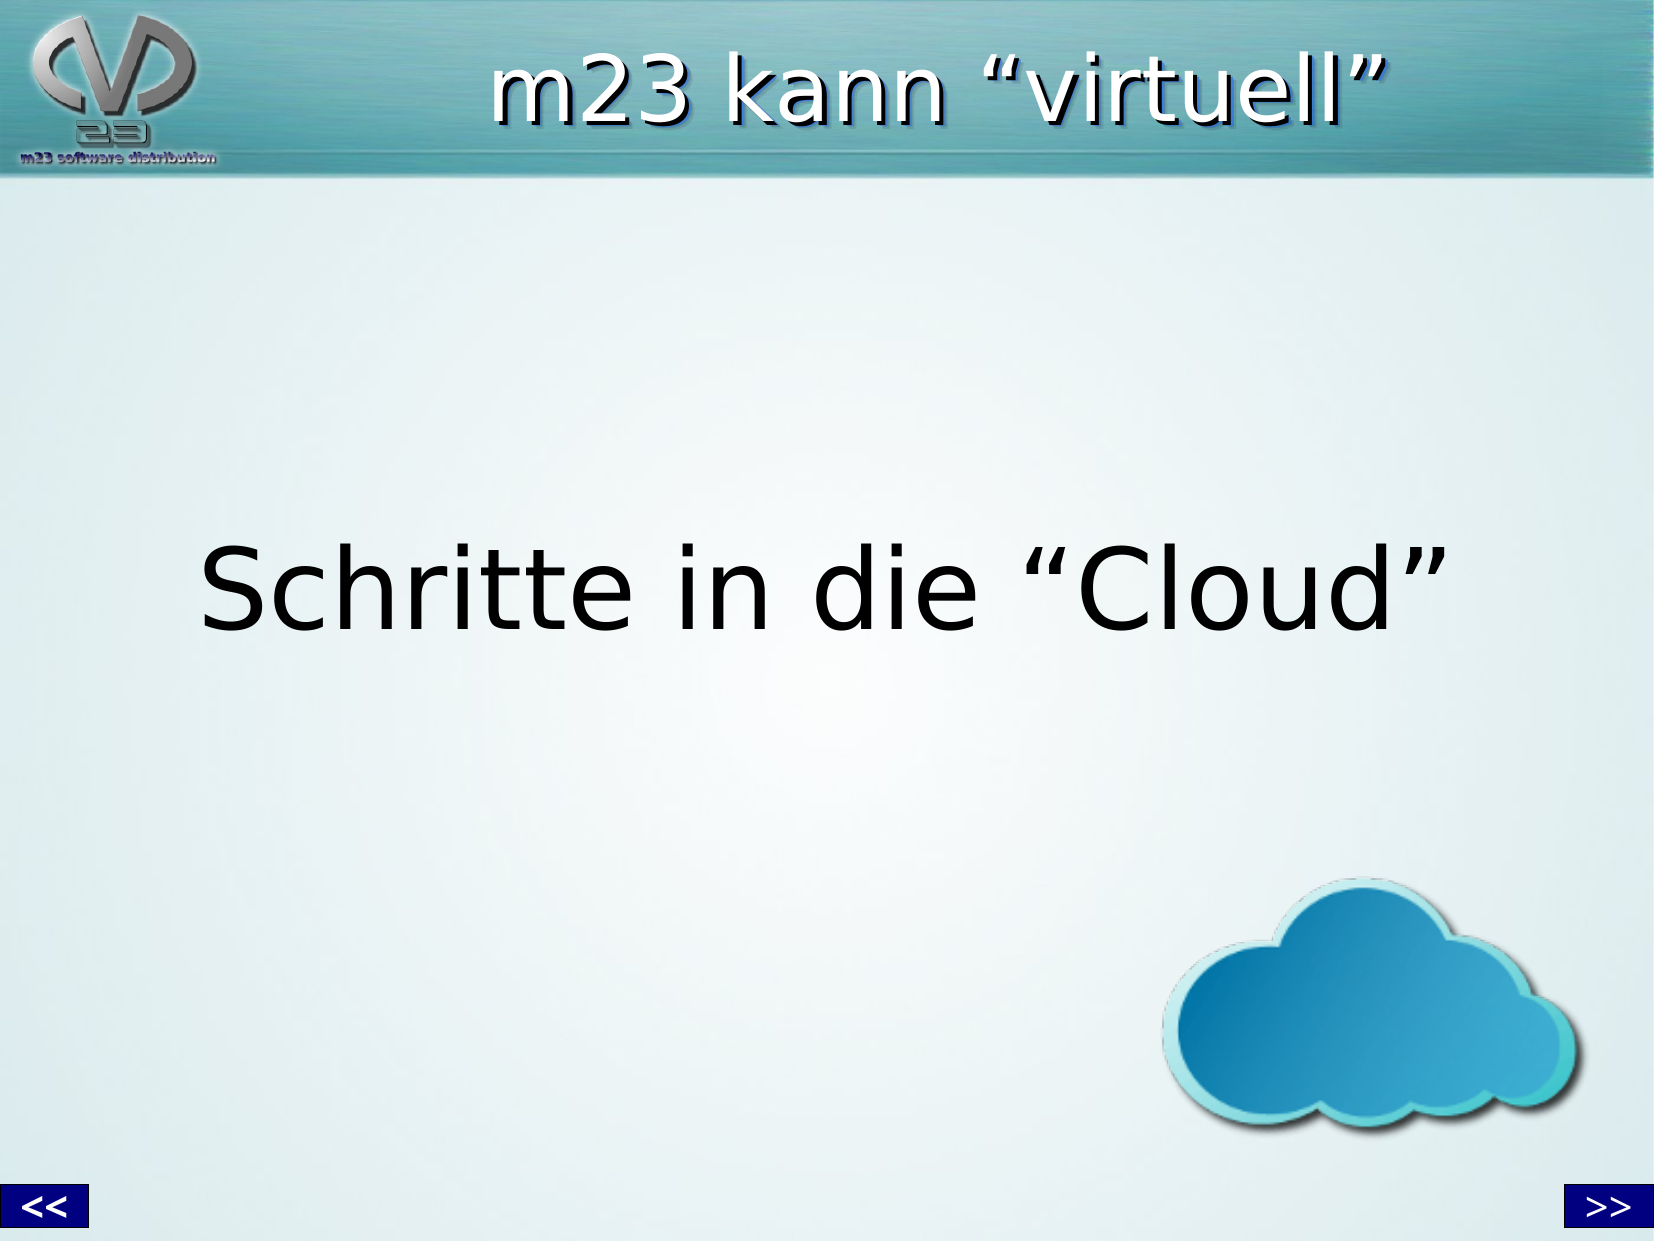

# m23 kann “virtuell”
Schritte in die “Cloud”